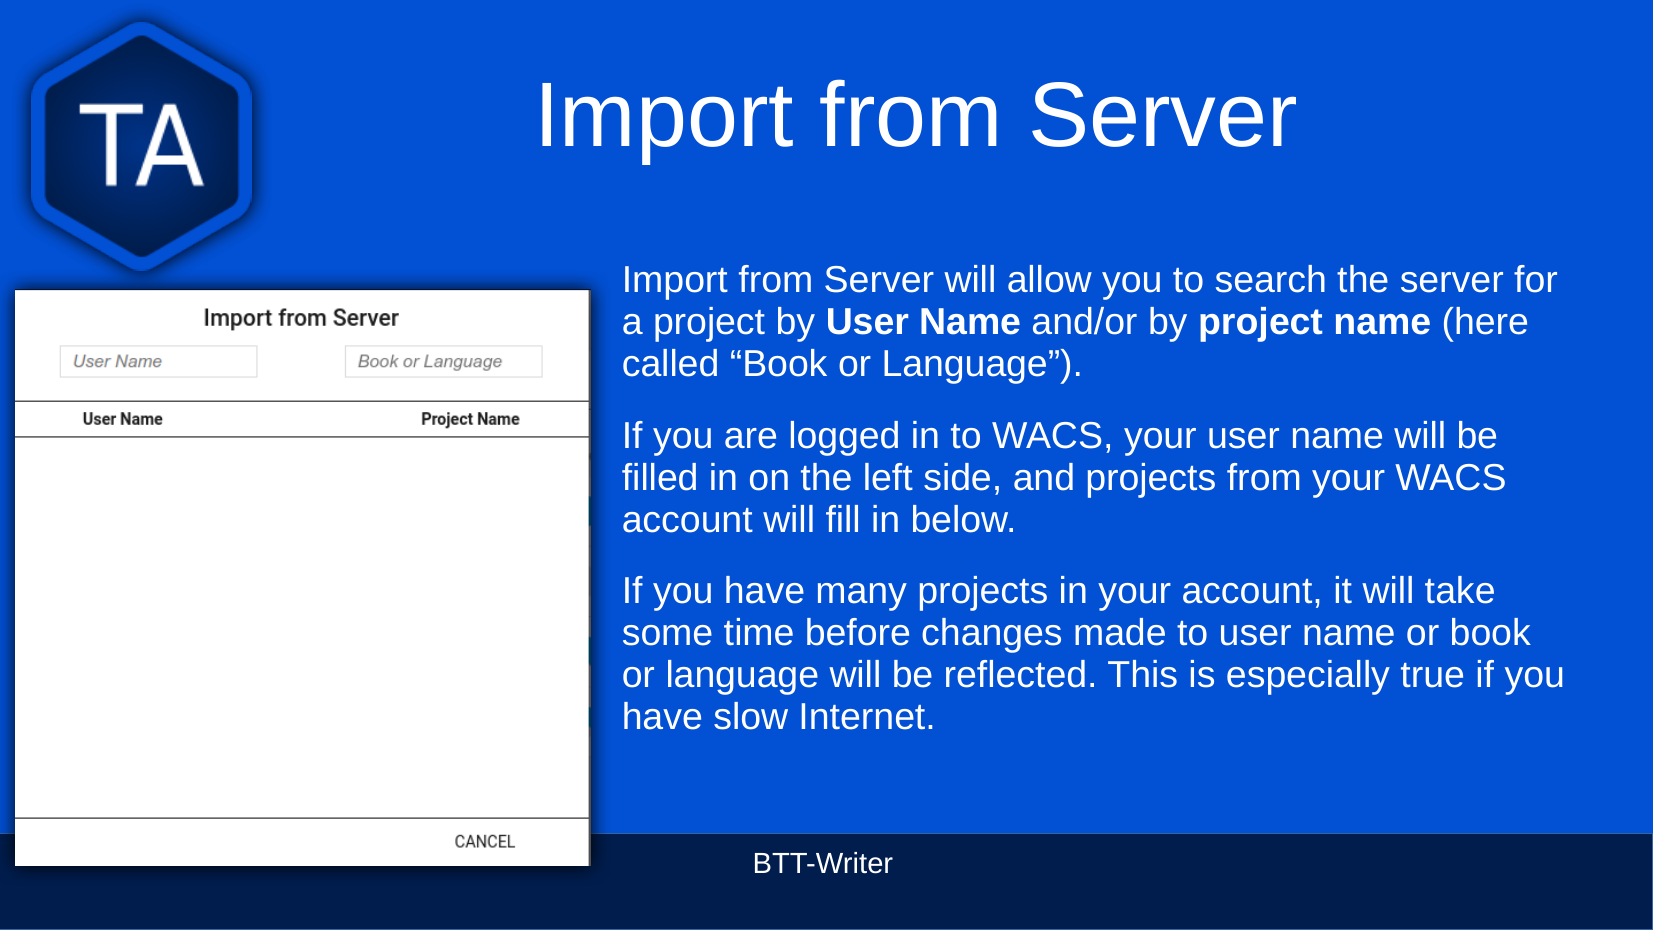

# Import from Server
Import from Server will allow you to search the server for a project by User Name and/or by project name (here called “Book or Language”).
If you are logged in to WACS, your user name will be filled in on the left side, and projects from your WACS account will fill in below.
If you have many projects in your account, it will take some time before changes made to user name or book or language will be reflected. This is especially true if you have slow Internet.